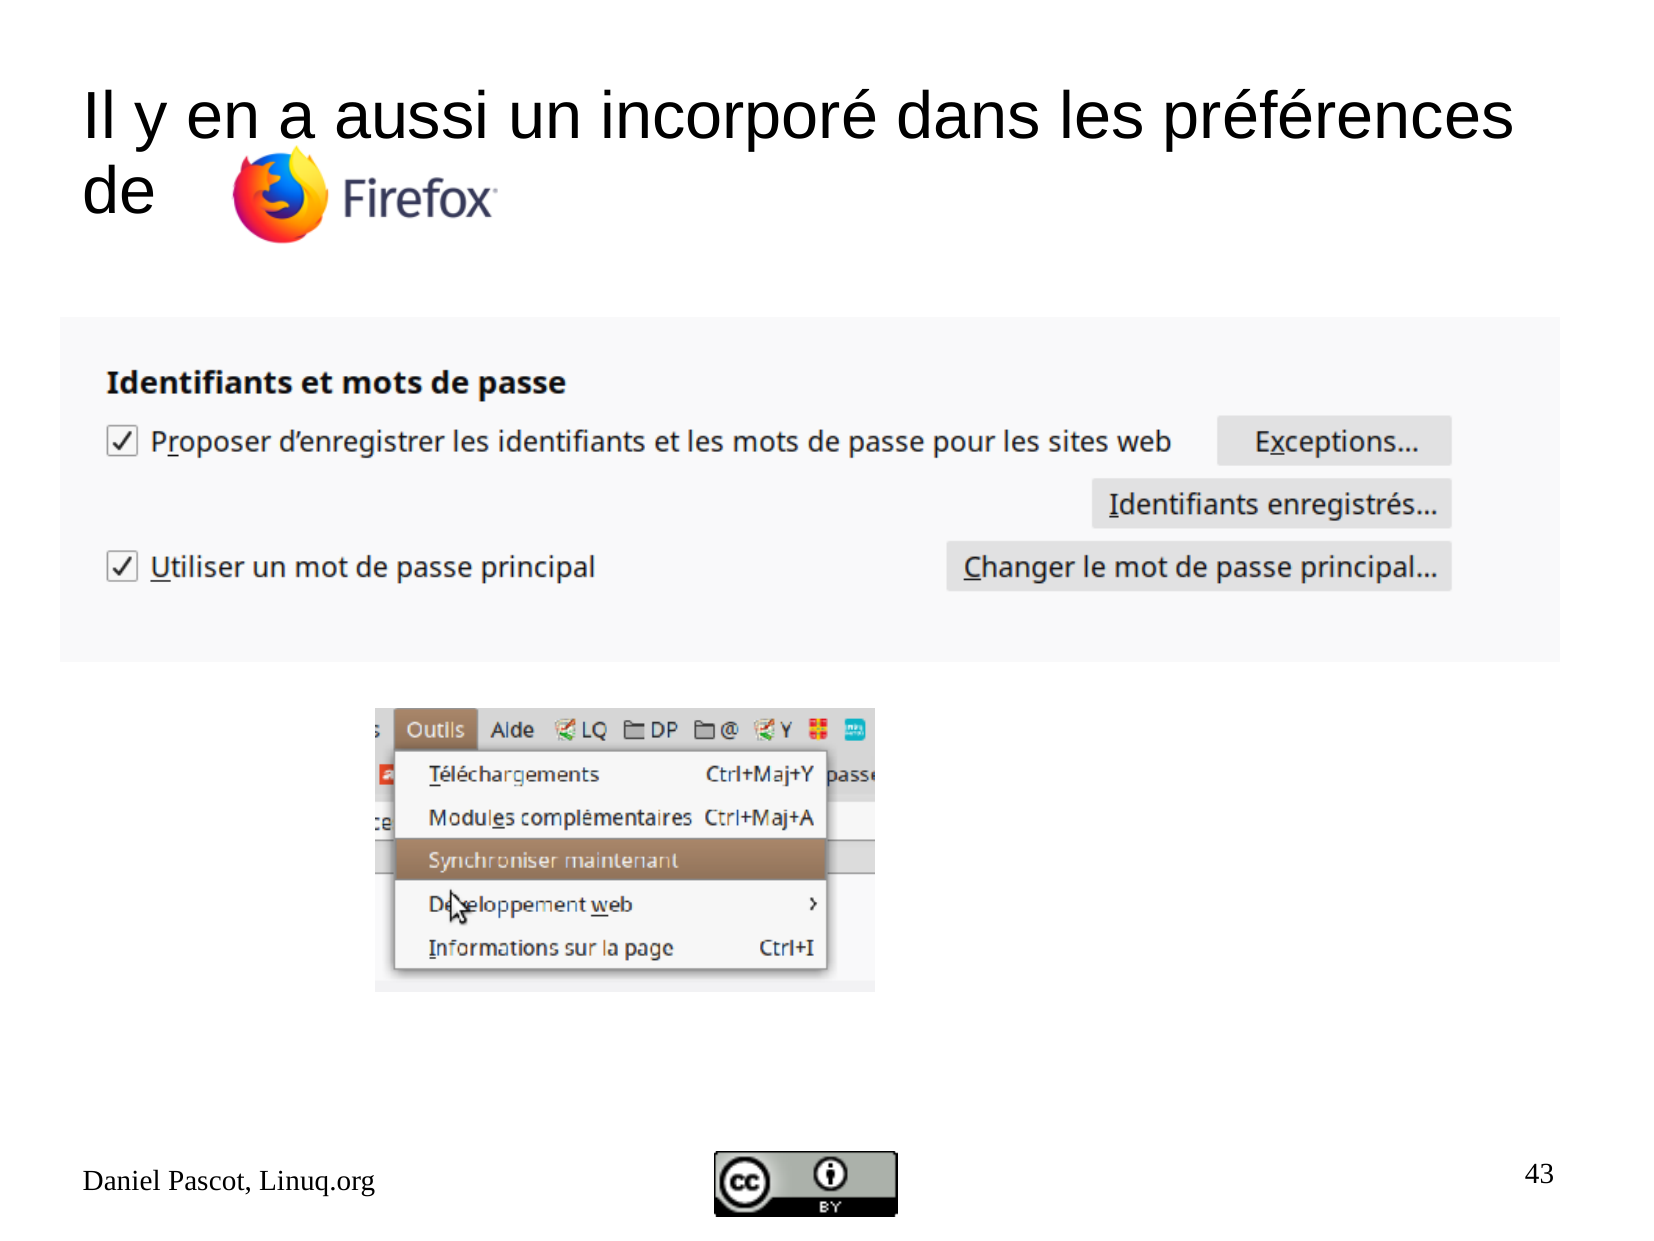

# Il y en a aussi un incorporé dans les préférences de
43
15-08- 2018